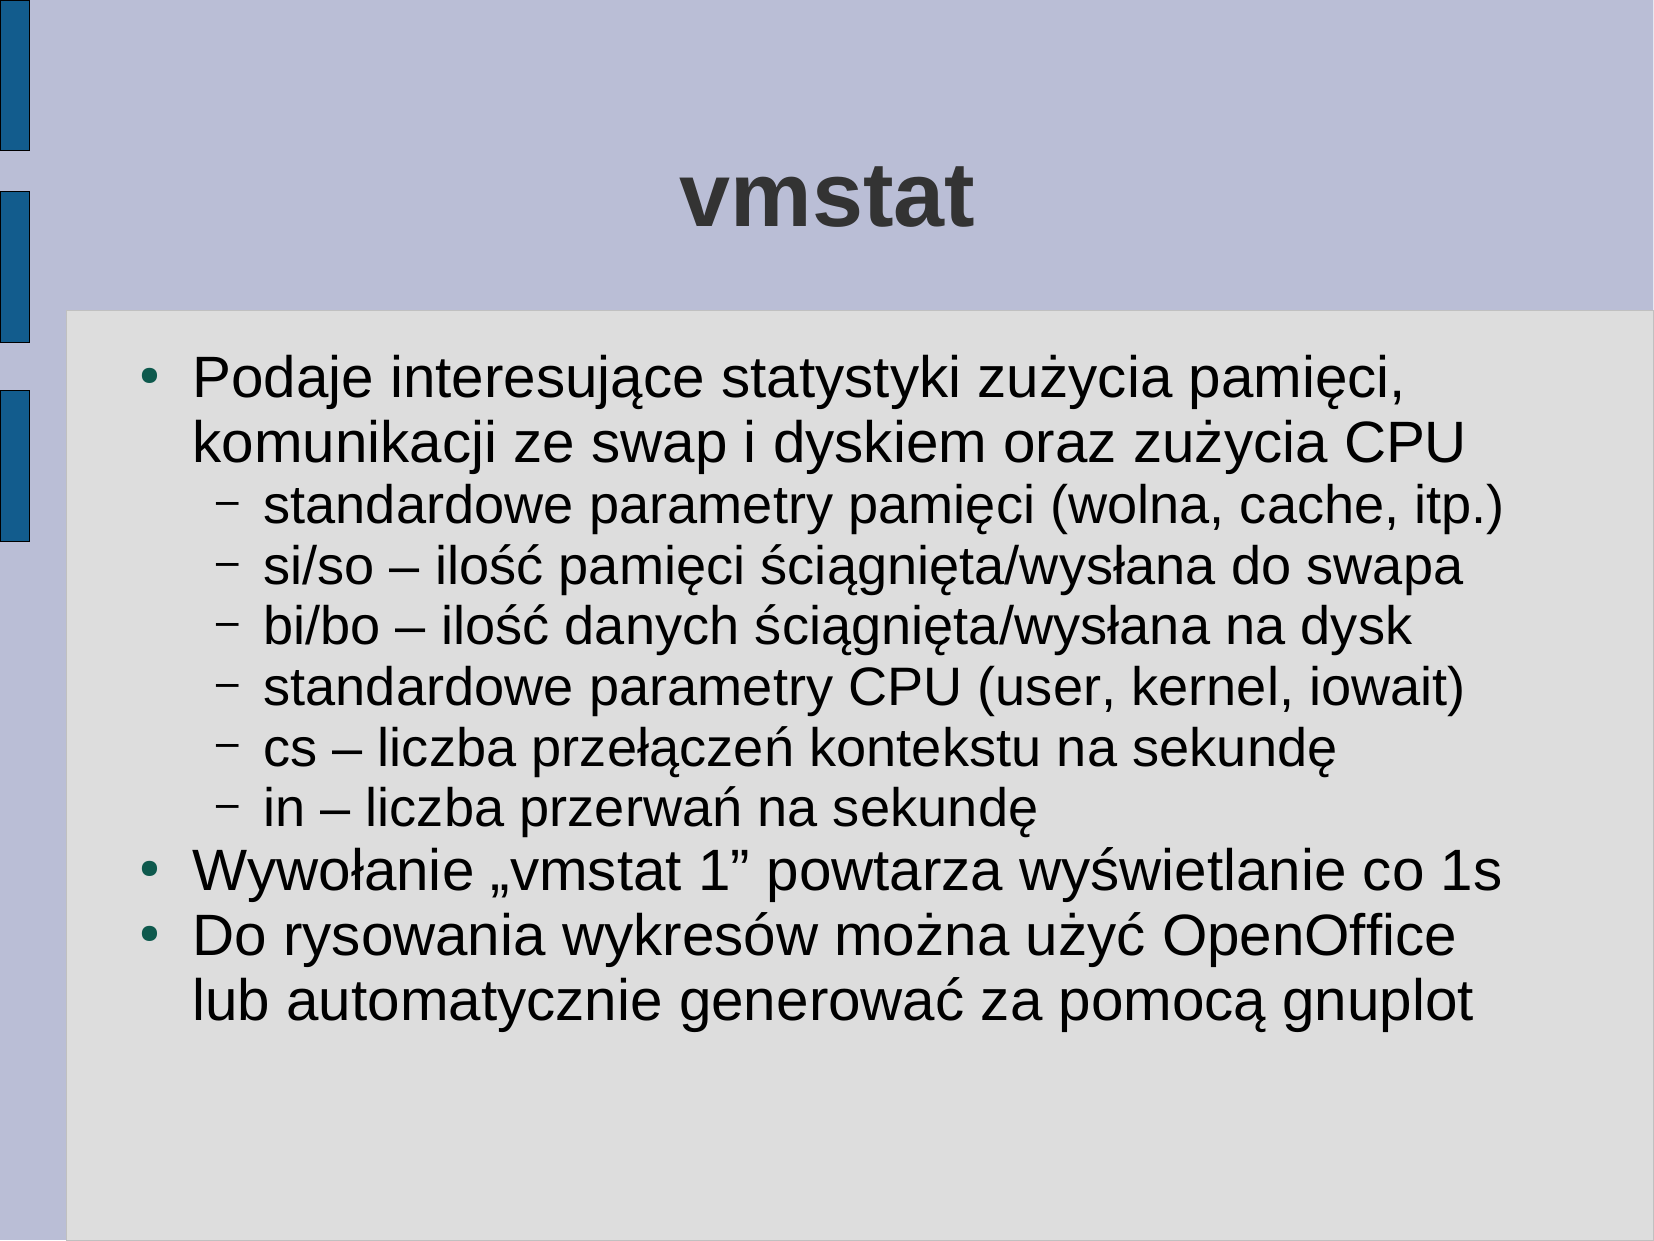

# vmstat
Podaje interesujące statystyki zużycia pamięci, komunikacji ze swap i dyskiem oraz zużycia CPU
standardowe parametry pamięci (wolna, cache, itp.)
si/so – ilość pamięci ściągnięta/wysłana do swapa
bi/bo – ilość danych ściągnięta/wysłana na dysk
standardowe parametry CPU (user, kernel, iowait)
cs – liczba przełączeń kontekstu na sekundę
in – liczba przerwań na sekundę
Wywołanie „vmstat 1” powtarza wyświetlanie co 1s
Do rysowania wykresów można użyć OpenOffice lub automatycznie generować za pomocą gnuplot